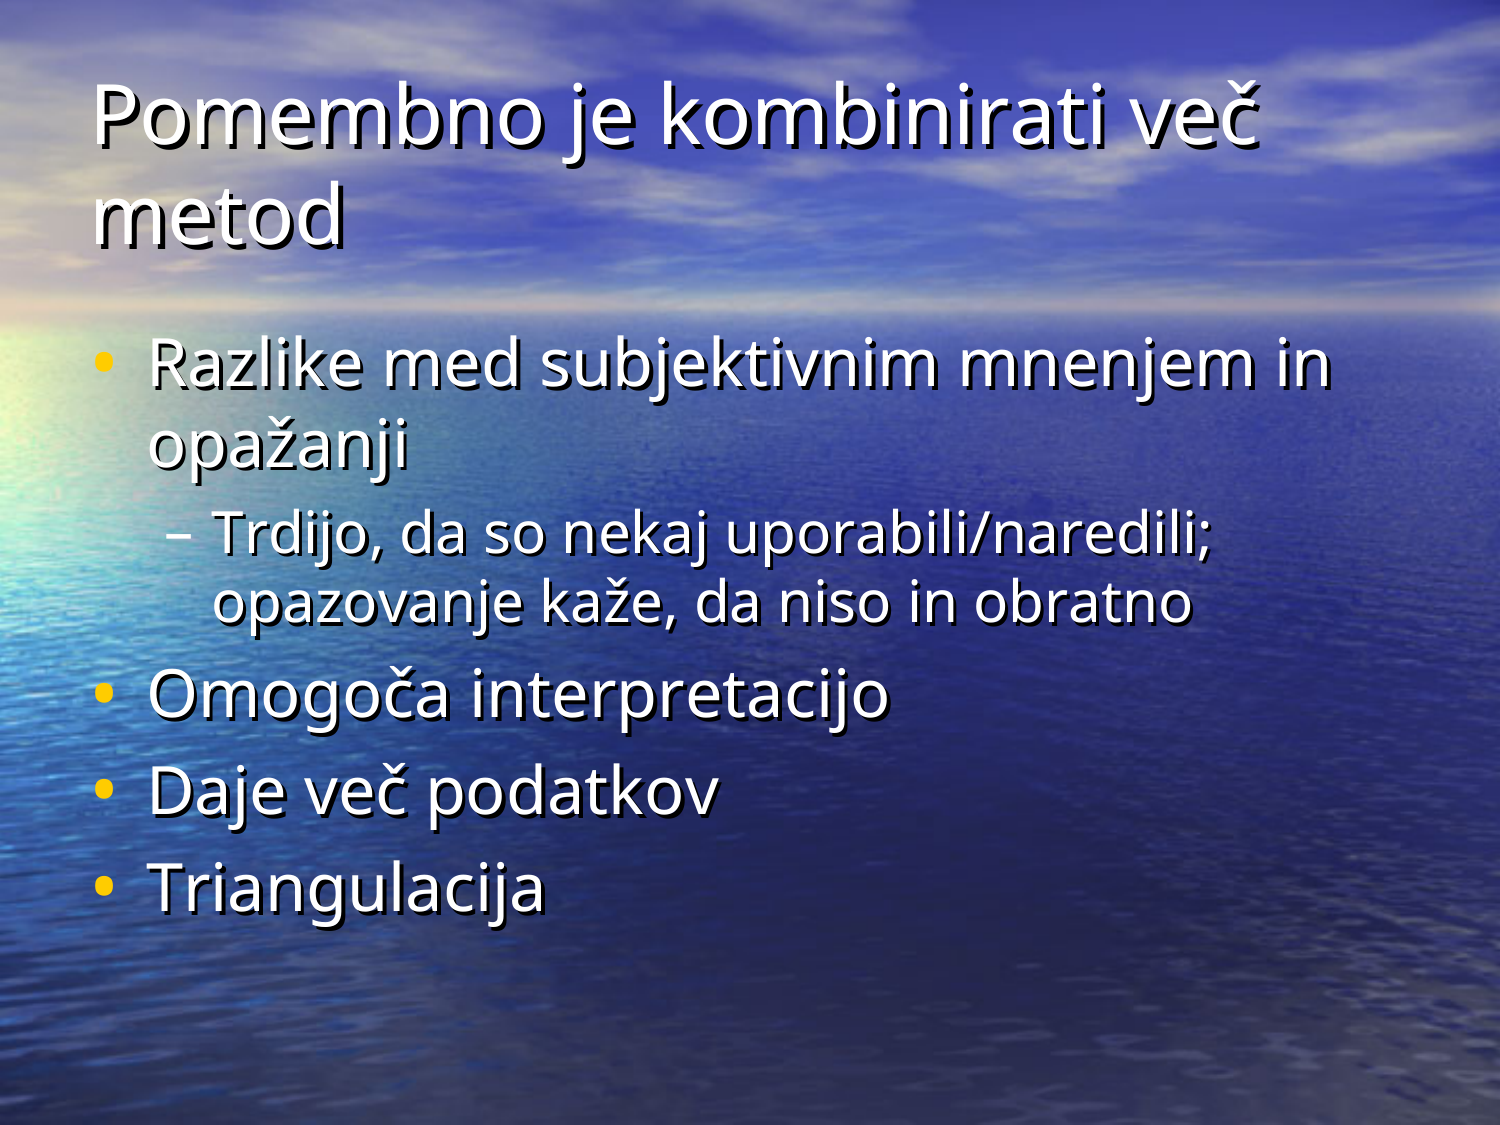

# Pomembno je kombinirati več metod
Razlike med subjektivnim mnenjem in opažanji
Trdijo, da so nekaj uporabili/naredili; opazovanje kaže, da niso in obratno
Omogoča interpretacijo
Daje več podatkov
Triangulacija